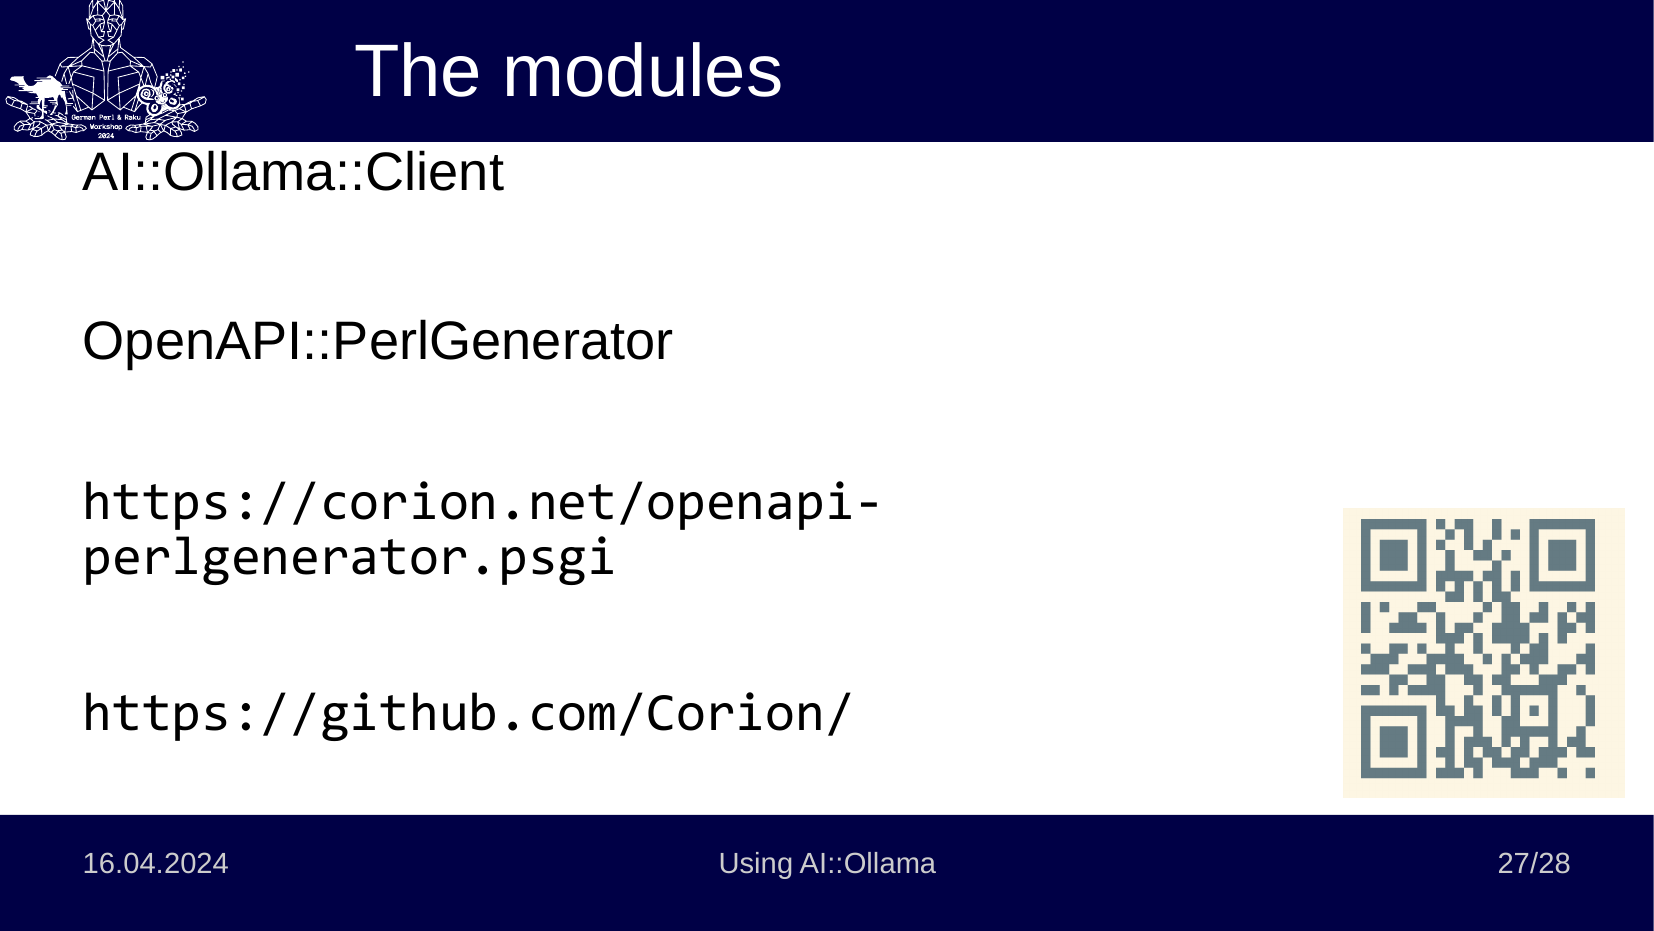

# The modules
AI::Ollama::Client
OpenAPI::PerlGenerator
https://corion.net/openapi-perlgenerator.psgi
https://github.com/Corion/
08. März 2019
27